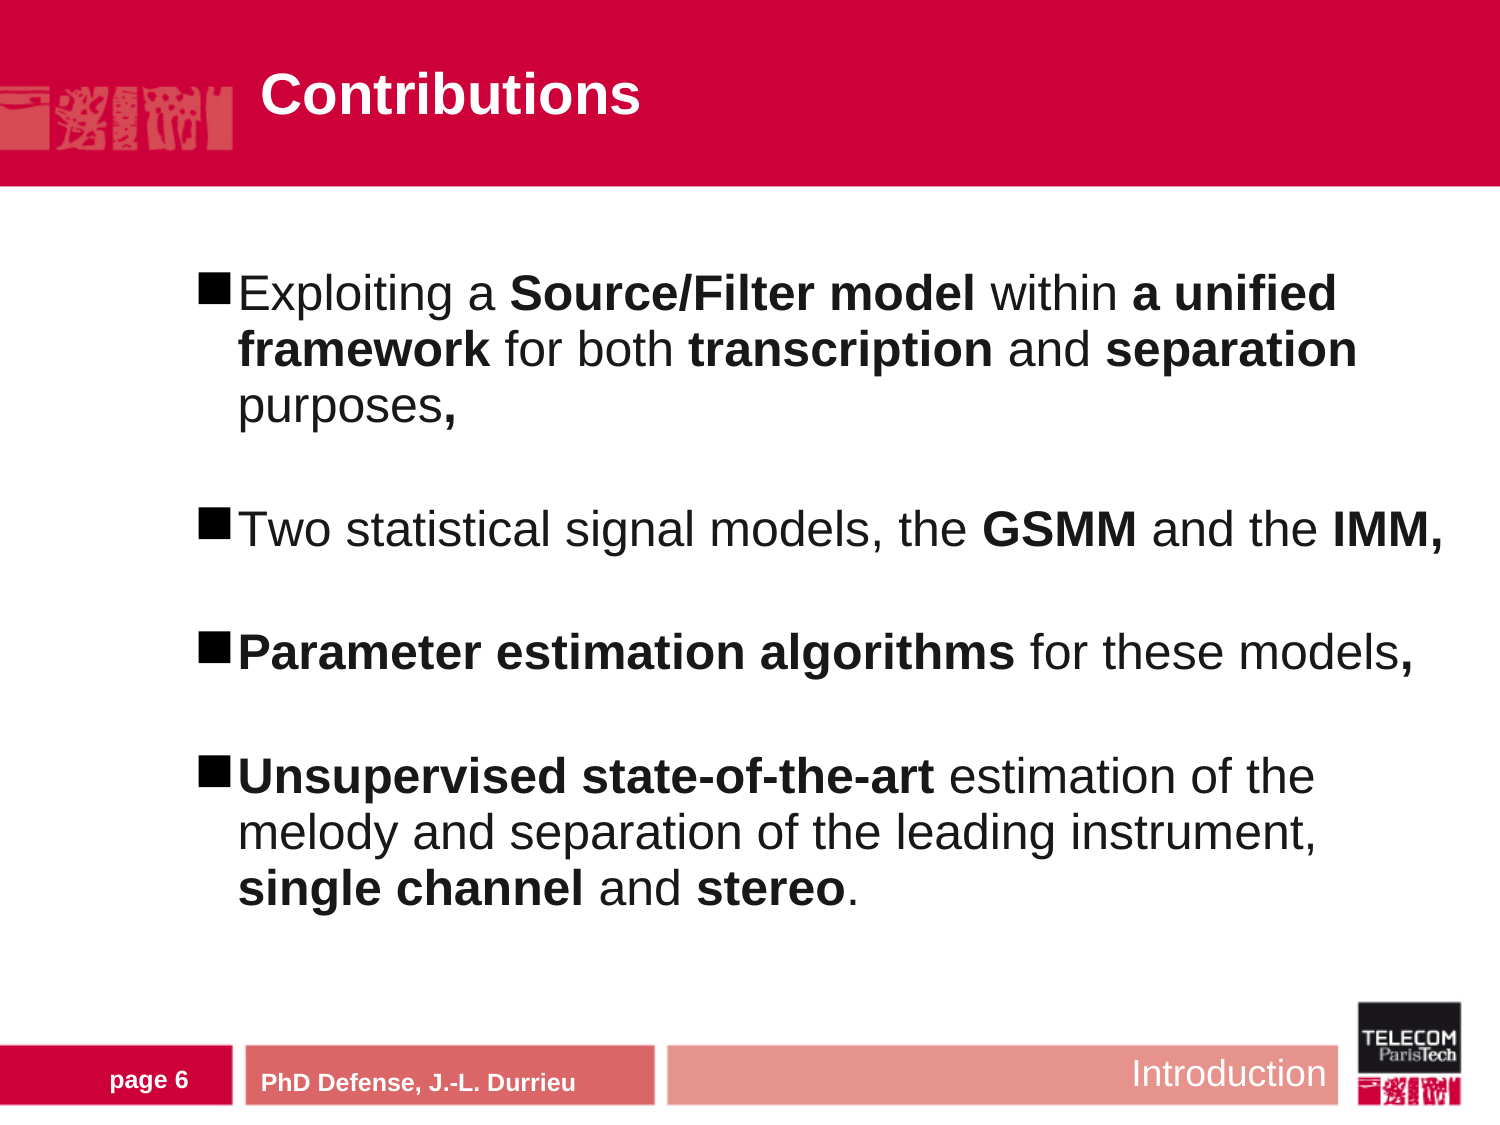

# Contributions
Exploiting a Source/Filter model within a unified framework for both transcription and separation purposes,
Two statistical signal models, the GSMM and the IMM,
Parameter estimation algorithms for these models,
Unsupervised state-of-the-art estimation of the melody and separation of the leading instrument, single channel and stereo.
Introduction
6